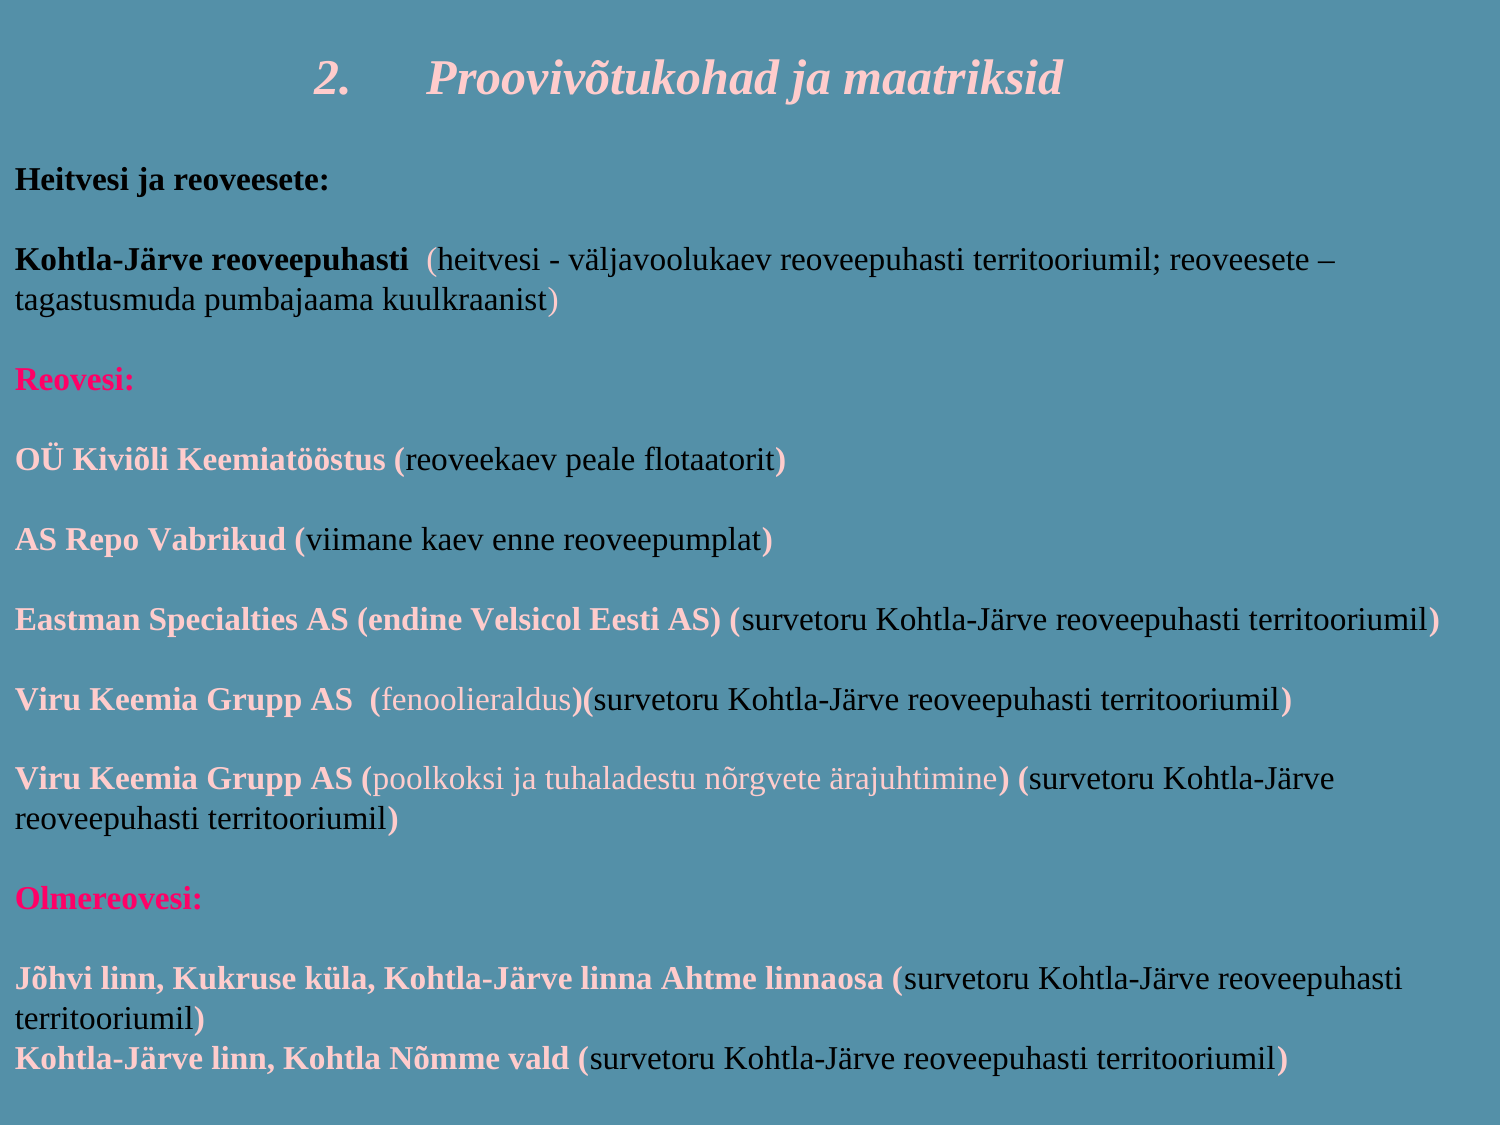

2.      Proovivõtukohad ja maatriksid
Heitvesi ja reoveesete:
Kohtla-Järve reoveepuhasti (heitvesi - väljavoolukaev reoveepuhasti territooriumil; reoveesete – tagastusmuda pumbajaama kuulkraanist)
Reovesi:
OÜ Kiviõli Keemiatööstus (reoveekaev peale flotaatorit)
AS Repo Vabrikud (viimane kaev enne reoveepumplat)
Eastman Specialties AS (endine Velsicol Eesti AS) (survetoru Kohtla-Järve reoveepuhasti territooriumil)
Viru Keemia Grupp AS (fenoolieraldus)(survetoru Kohtla-Järve reoveepuhasti territooriumil)
Viru Keemia Grupp AS (poolkoksi ja tuhaladestu nõrgvete ärajuhtimine) (survetoru Kohtla-Järve reoveepuhasti territooriumil)
Olmereovesi:
Jõhvi linn, Kukruse küla, Kohtla-Järve linna Ahtme linnaosa (survetoru Kohtla-Järve reoveepuhasti territooriumil)
Kohtla-Järve linn, Kohtla Nõmme vald (survetoru Kohtla-Järve reoveepuhasti territooriumil)